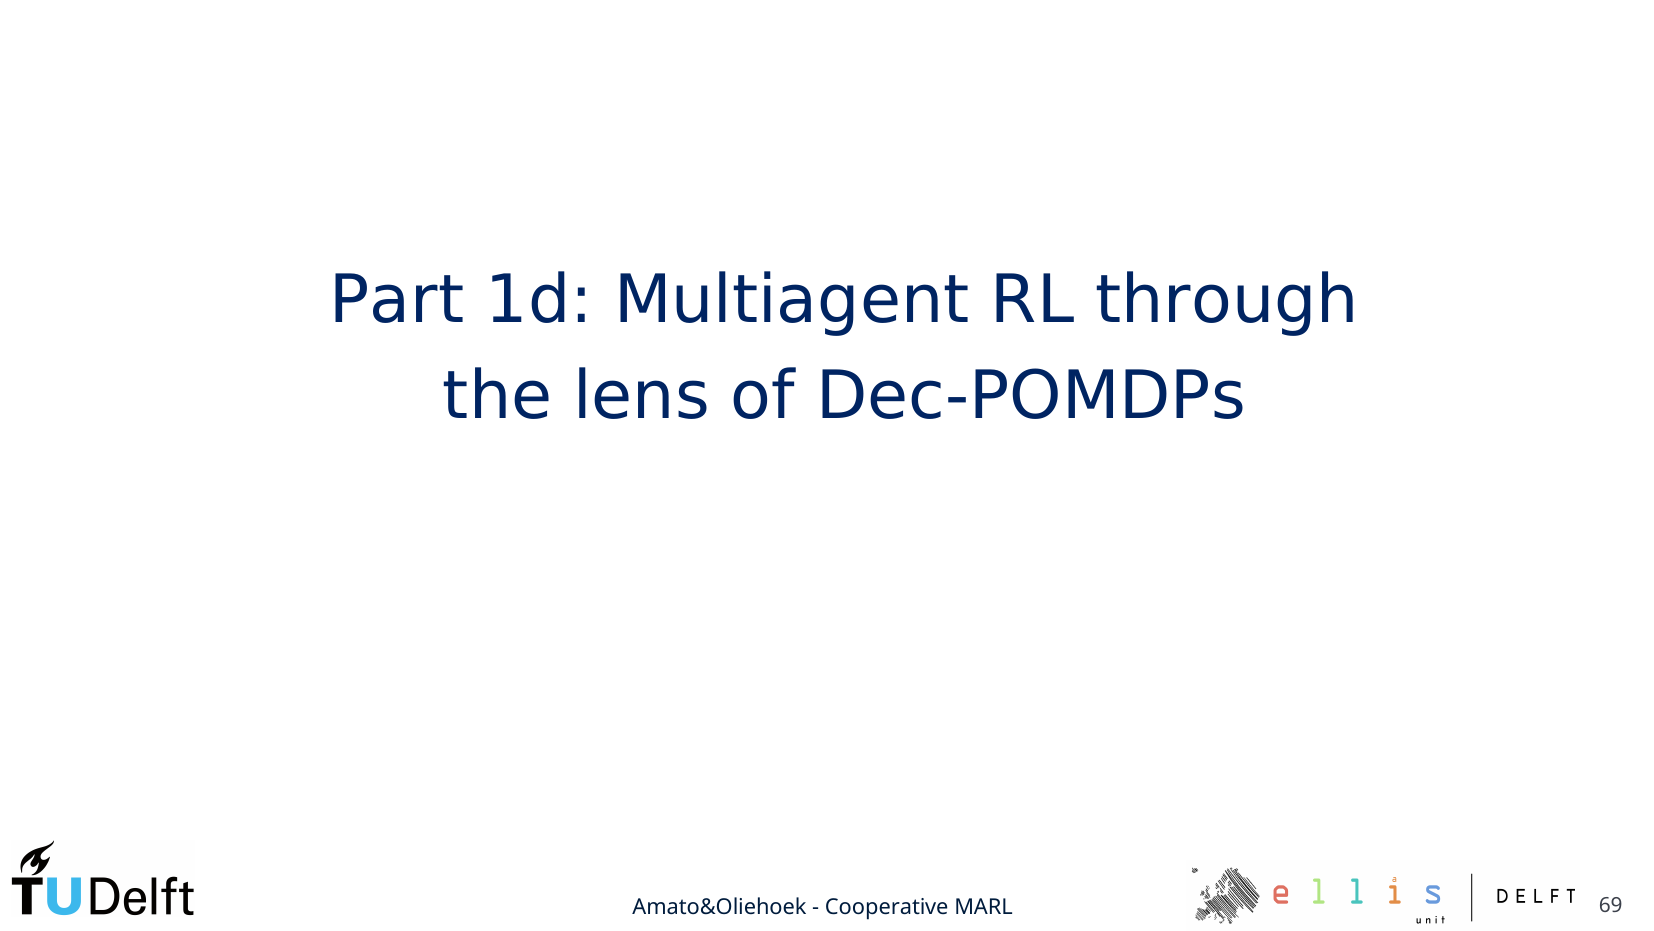

# Part 1d: Multiagent RL through
the lens of Dec-POMDPs
Amato&Oliehoek - Cooperative MARL